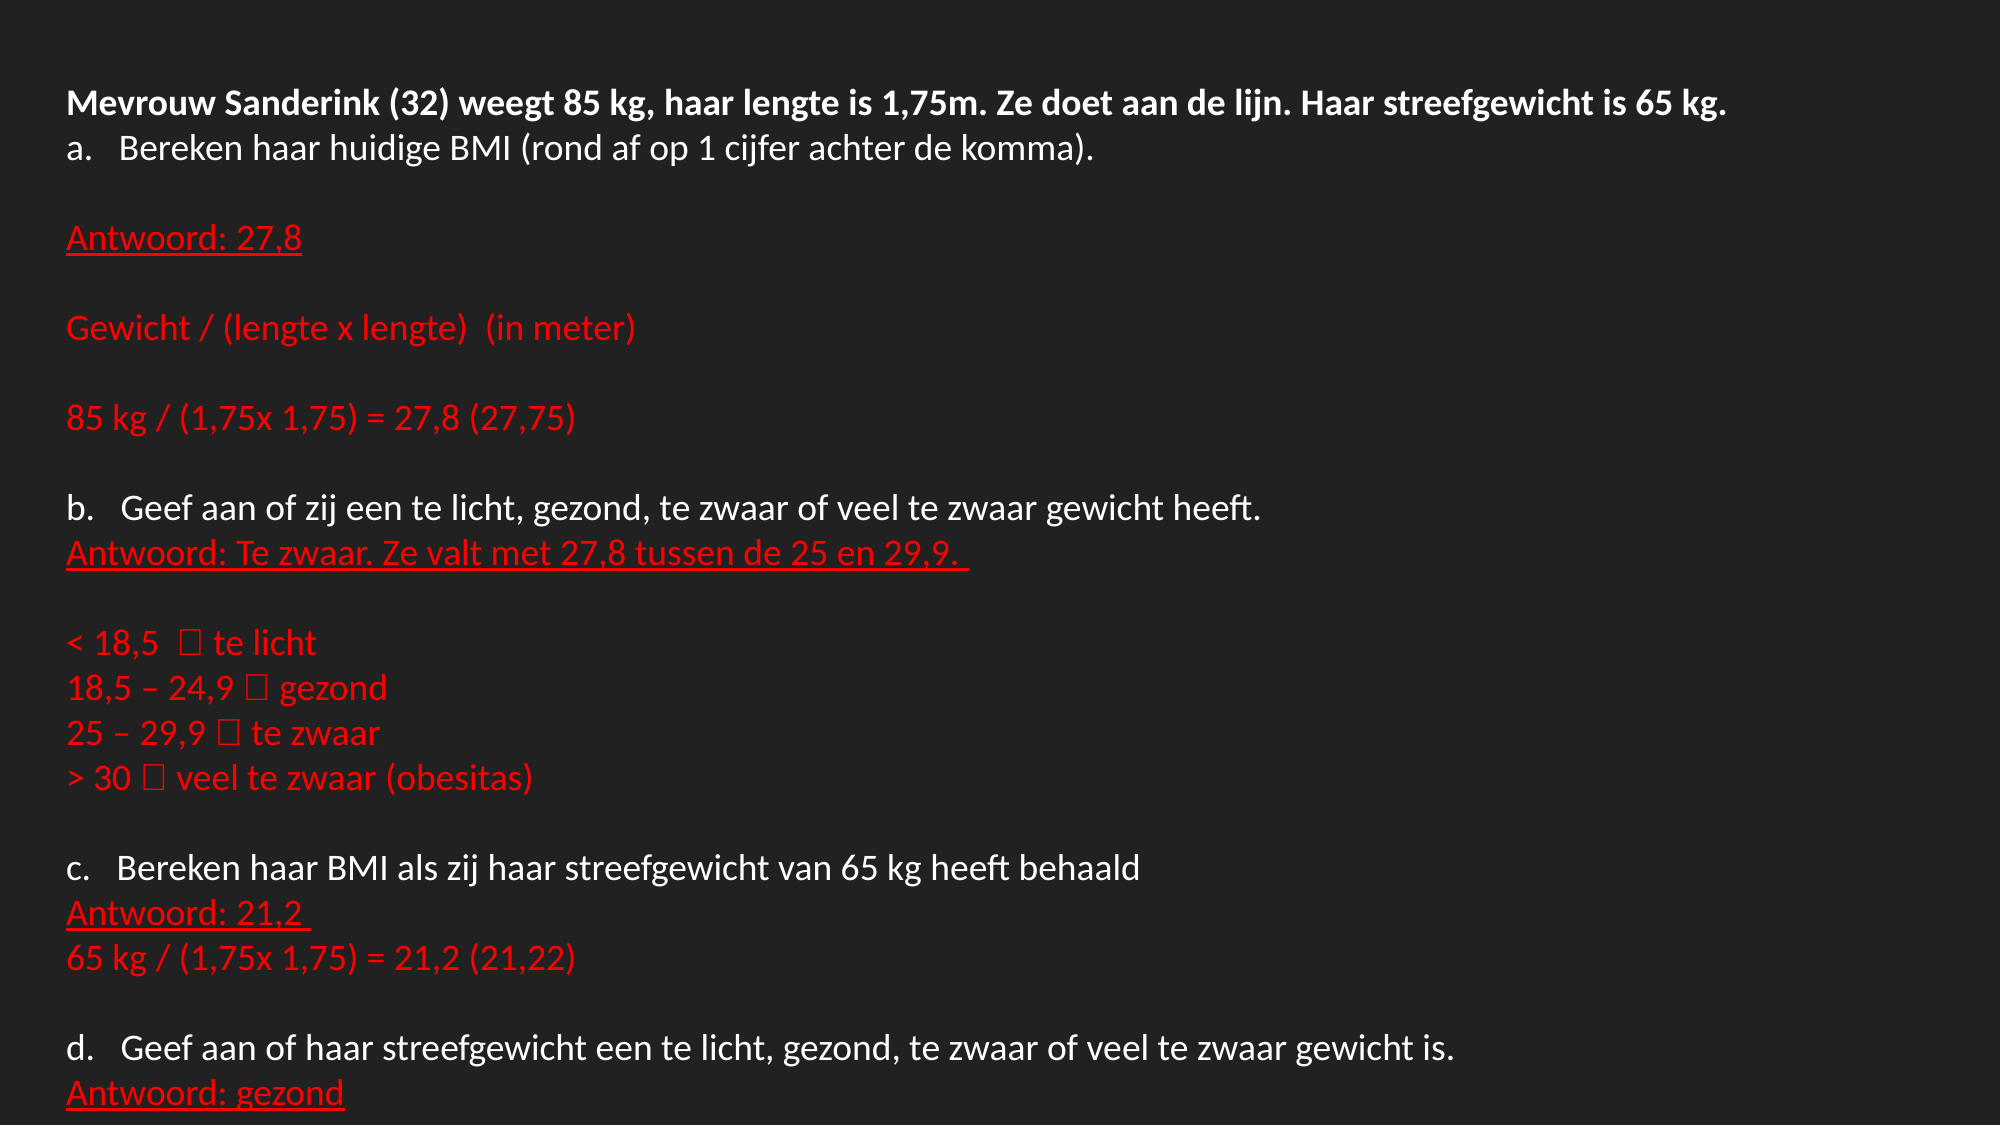

Mevrouw Sanderink (32) weegt 85 kg, haar lengte is 1,75m. Ze doet aan de lijn. Haar streefgewicht is 65 kg.
a. Bereken haar huidige BMI (rond af op 1 cijfer achter de komma).
Antwoord: 27,8
Gewicht / (lengte x lengte) (in meter)
85 kg / (1,75x 1,75) = 27,8 (27,75)
b. Geef aan of zij een te licht, gezond, te zwaar of veel te zwaar gewicht heeft.
Antwoord: Te zwaar. Ze valt met 27,8 tussen de 25 en 29,9.
< 18,5  te licht
18,5 – 24,9  gezond
25 – 29,9  te zwaar
> 30  veel te zwaar (obesitas)
c. Bereken haar BMI als zij haar streefgewicht van 65 kg heeft behaald
Antwoord: 21,2
65 kg / (1,75x 1,75) = 21,2 (21,22)
d. Geef aan of haar streefgewicht een te licht, gezond, te zwaar of veel te zwaar gewicht is.
Antwoord: gezond